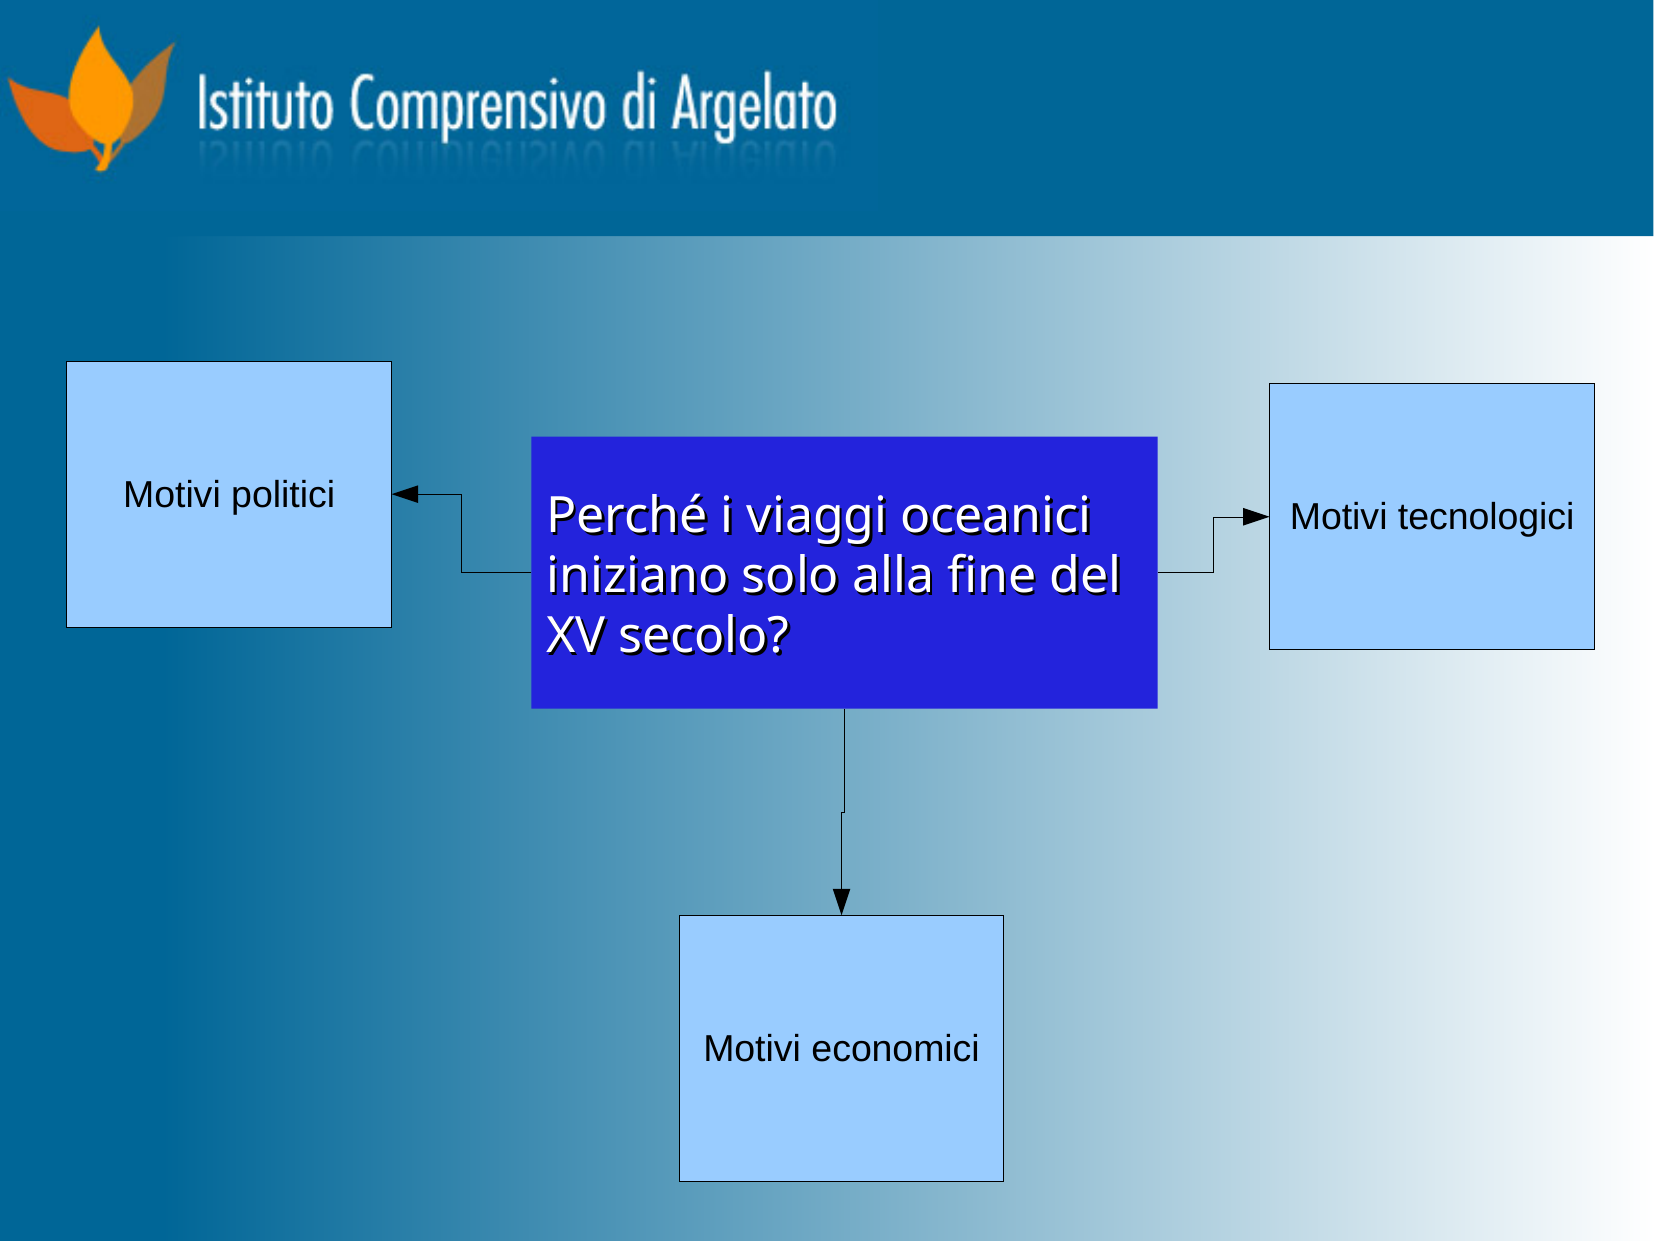

Motivi politici
Motivi tecnologici
# Perché i viaggi oceanici iniziano solo alla fine del XV secolo?
Motivi economici